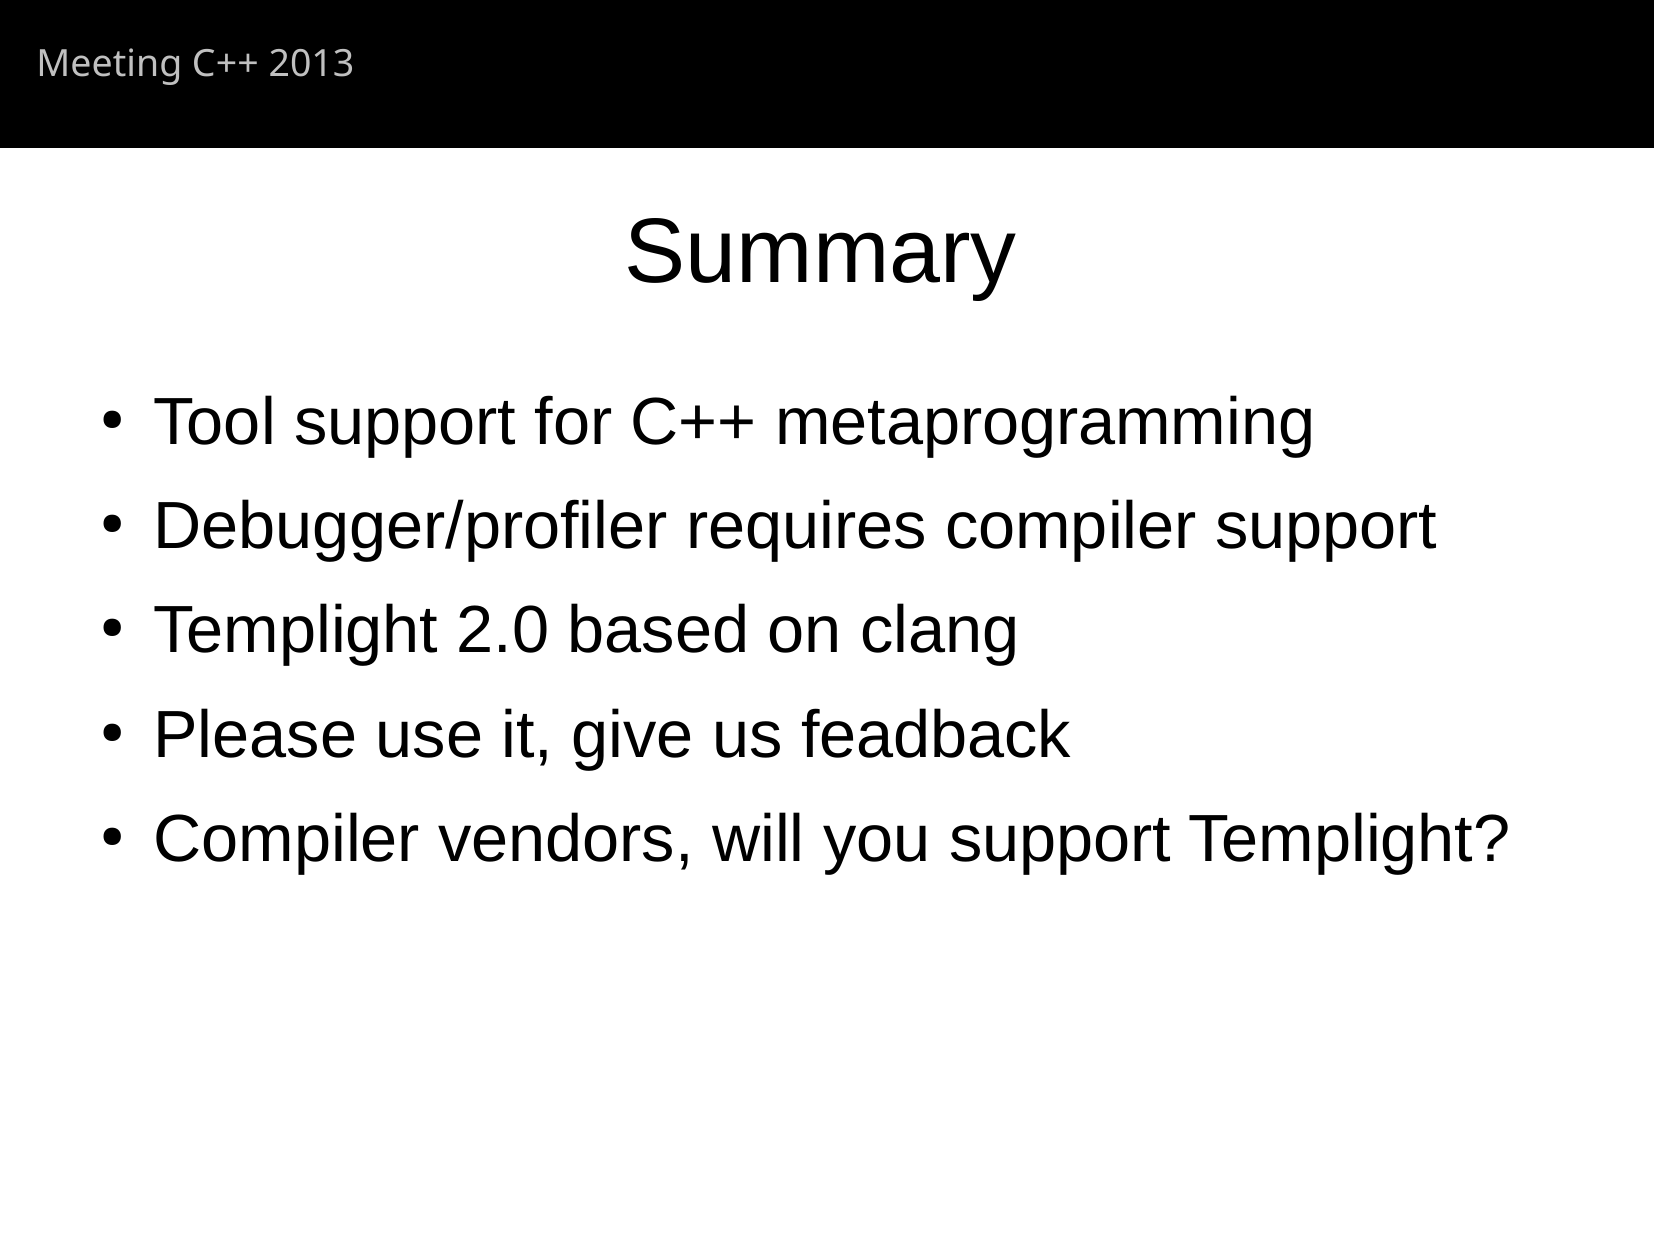

# Summary
Tool support for C++ metaprogramming
Debugger/profiler requires compiler support
Templight 2.0 based on clang
Please use it, give us feadback
Compiler vendors, will you support Templight?